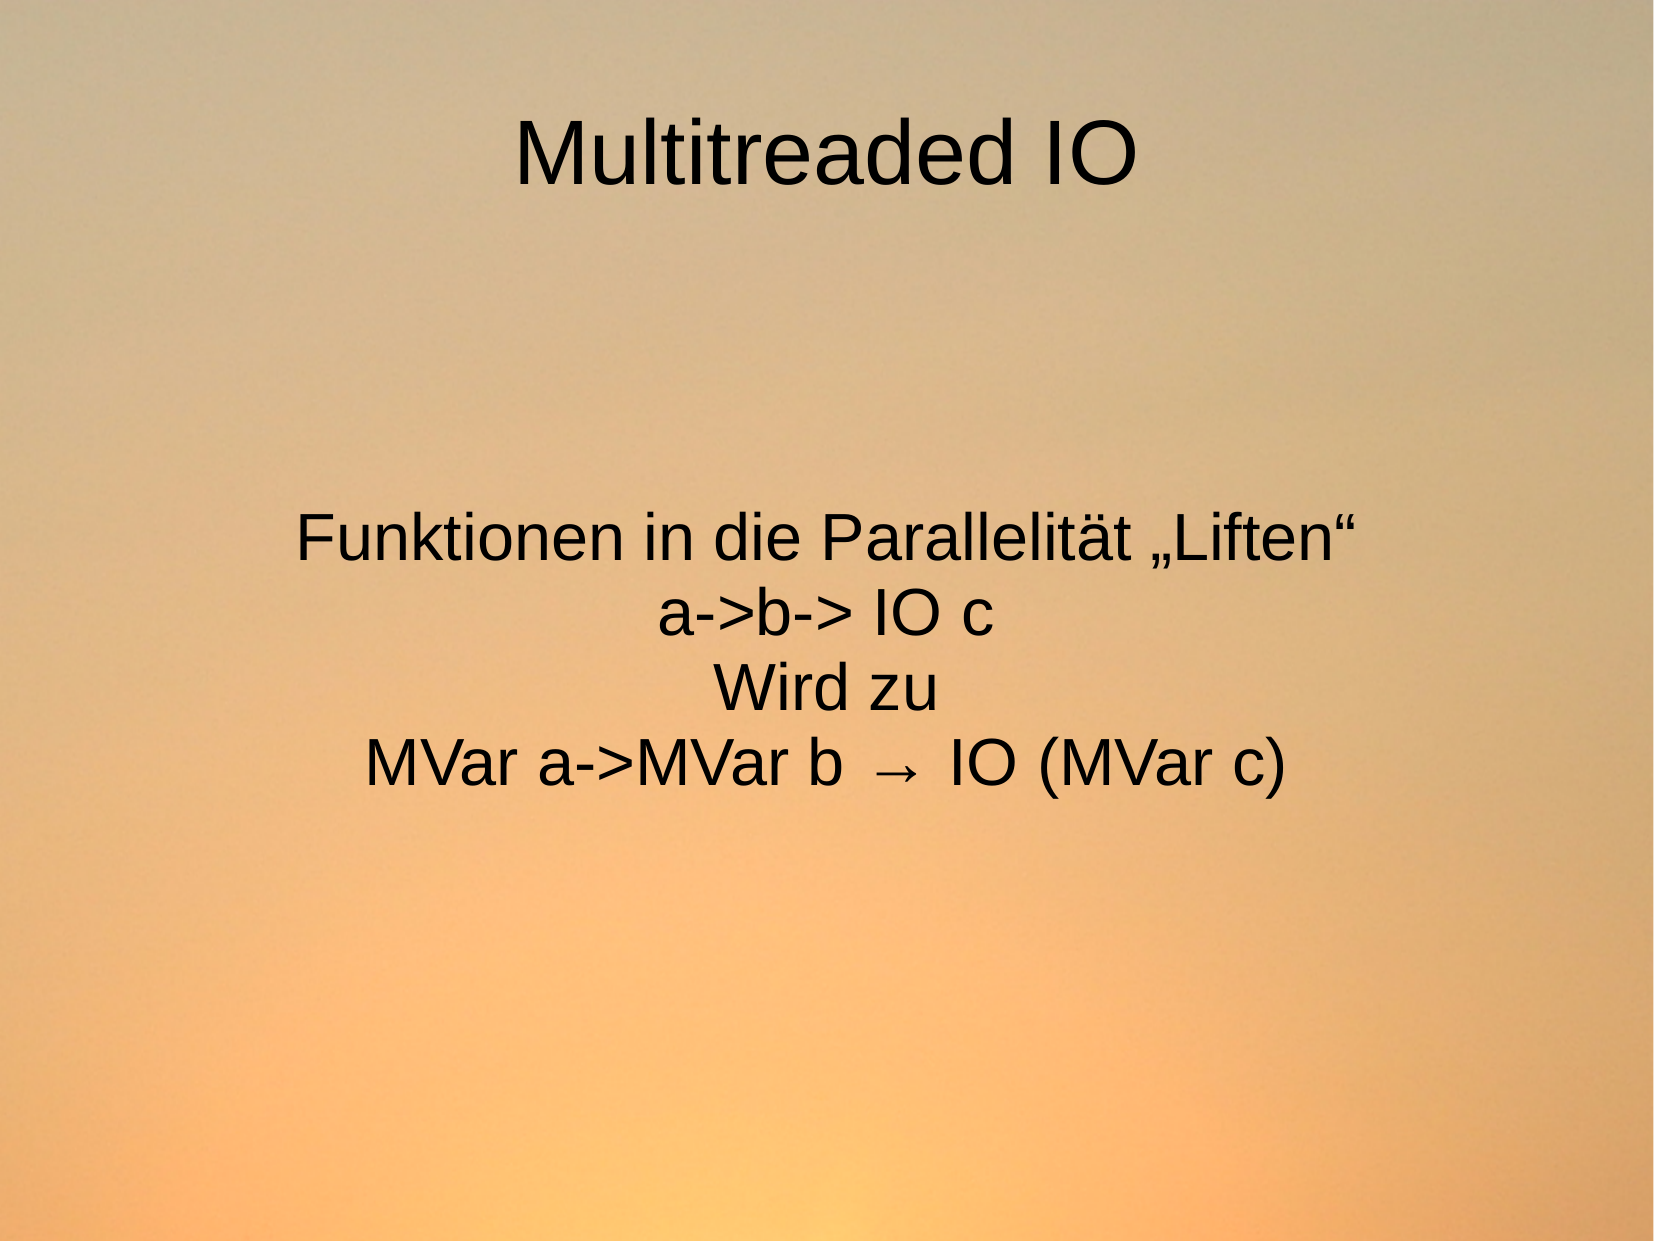

# Multitreaded IO
Funktionen in die Parallelität „Liften“
a->b-> IO c
Wird zu
MVar a->MVar b → IO (MVar c)